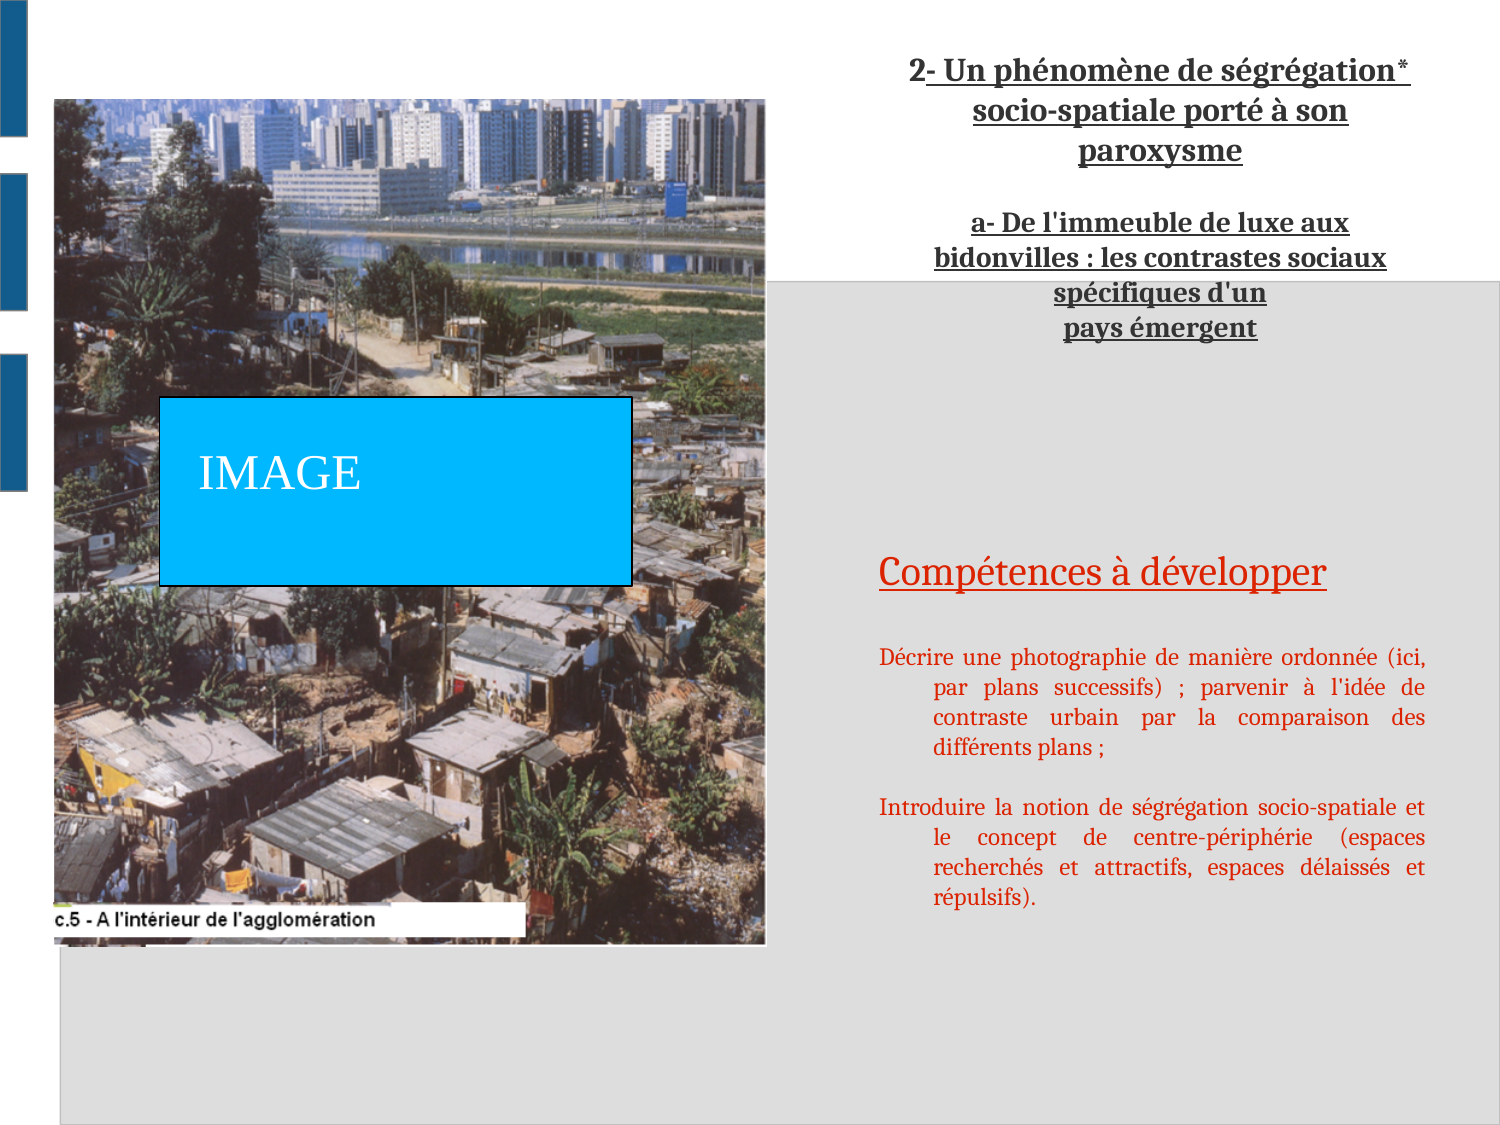

# 2- Un phénomène de ségrégation* socio-spatiale porté à son paroxysme a- De l'immeuble de luxe aux bidonvilles : les contrastes sociaux spécifiques d'un pays émergent
IMAGE
Compétences à développer
Décrire une photographie de manière ordonnée (ici, par plans successifs) ; parvenir à l'idée de contraste urbain par la comparaison des différents plans ;
Introduire la notion de ségrégation socio-spatiale et le concept de centre-périphérie (espaces recherchés et attractifs, espaces délaissés et répulsifs).